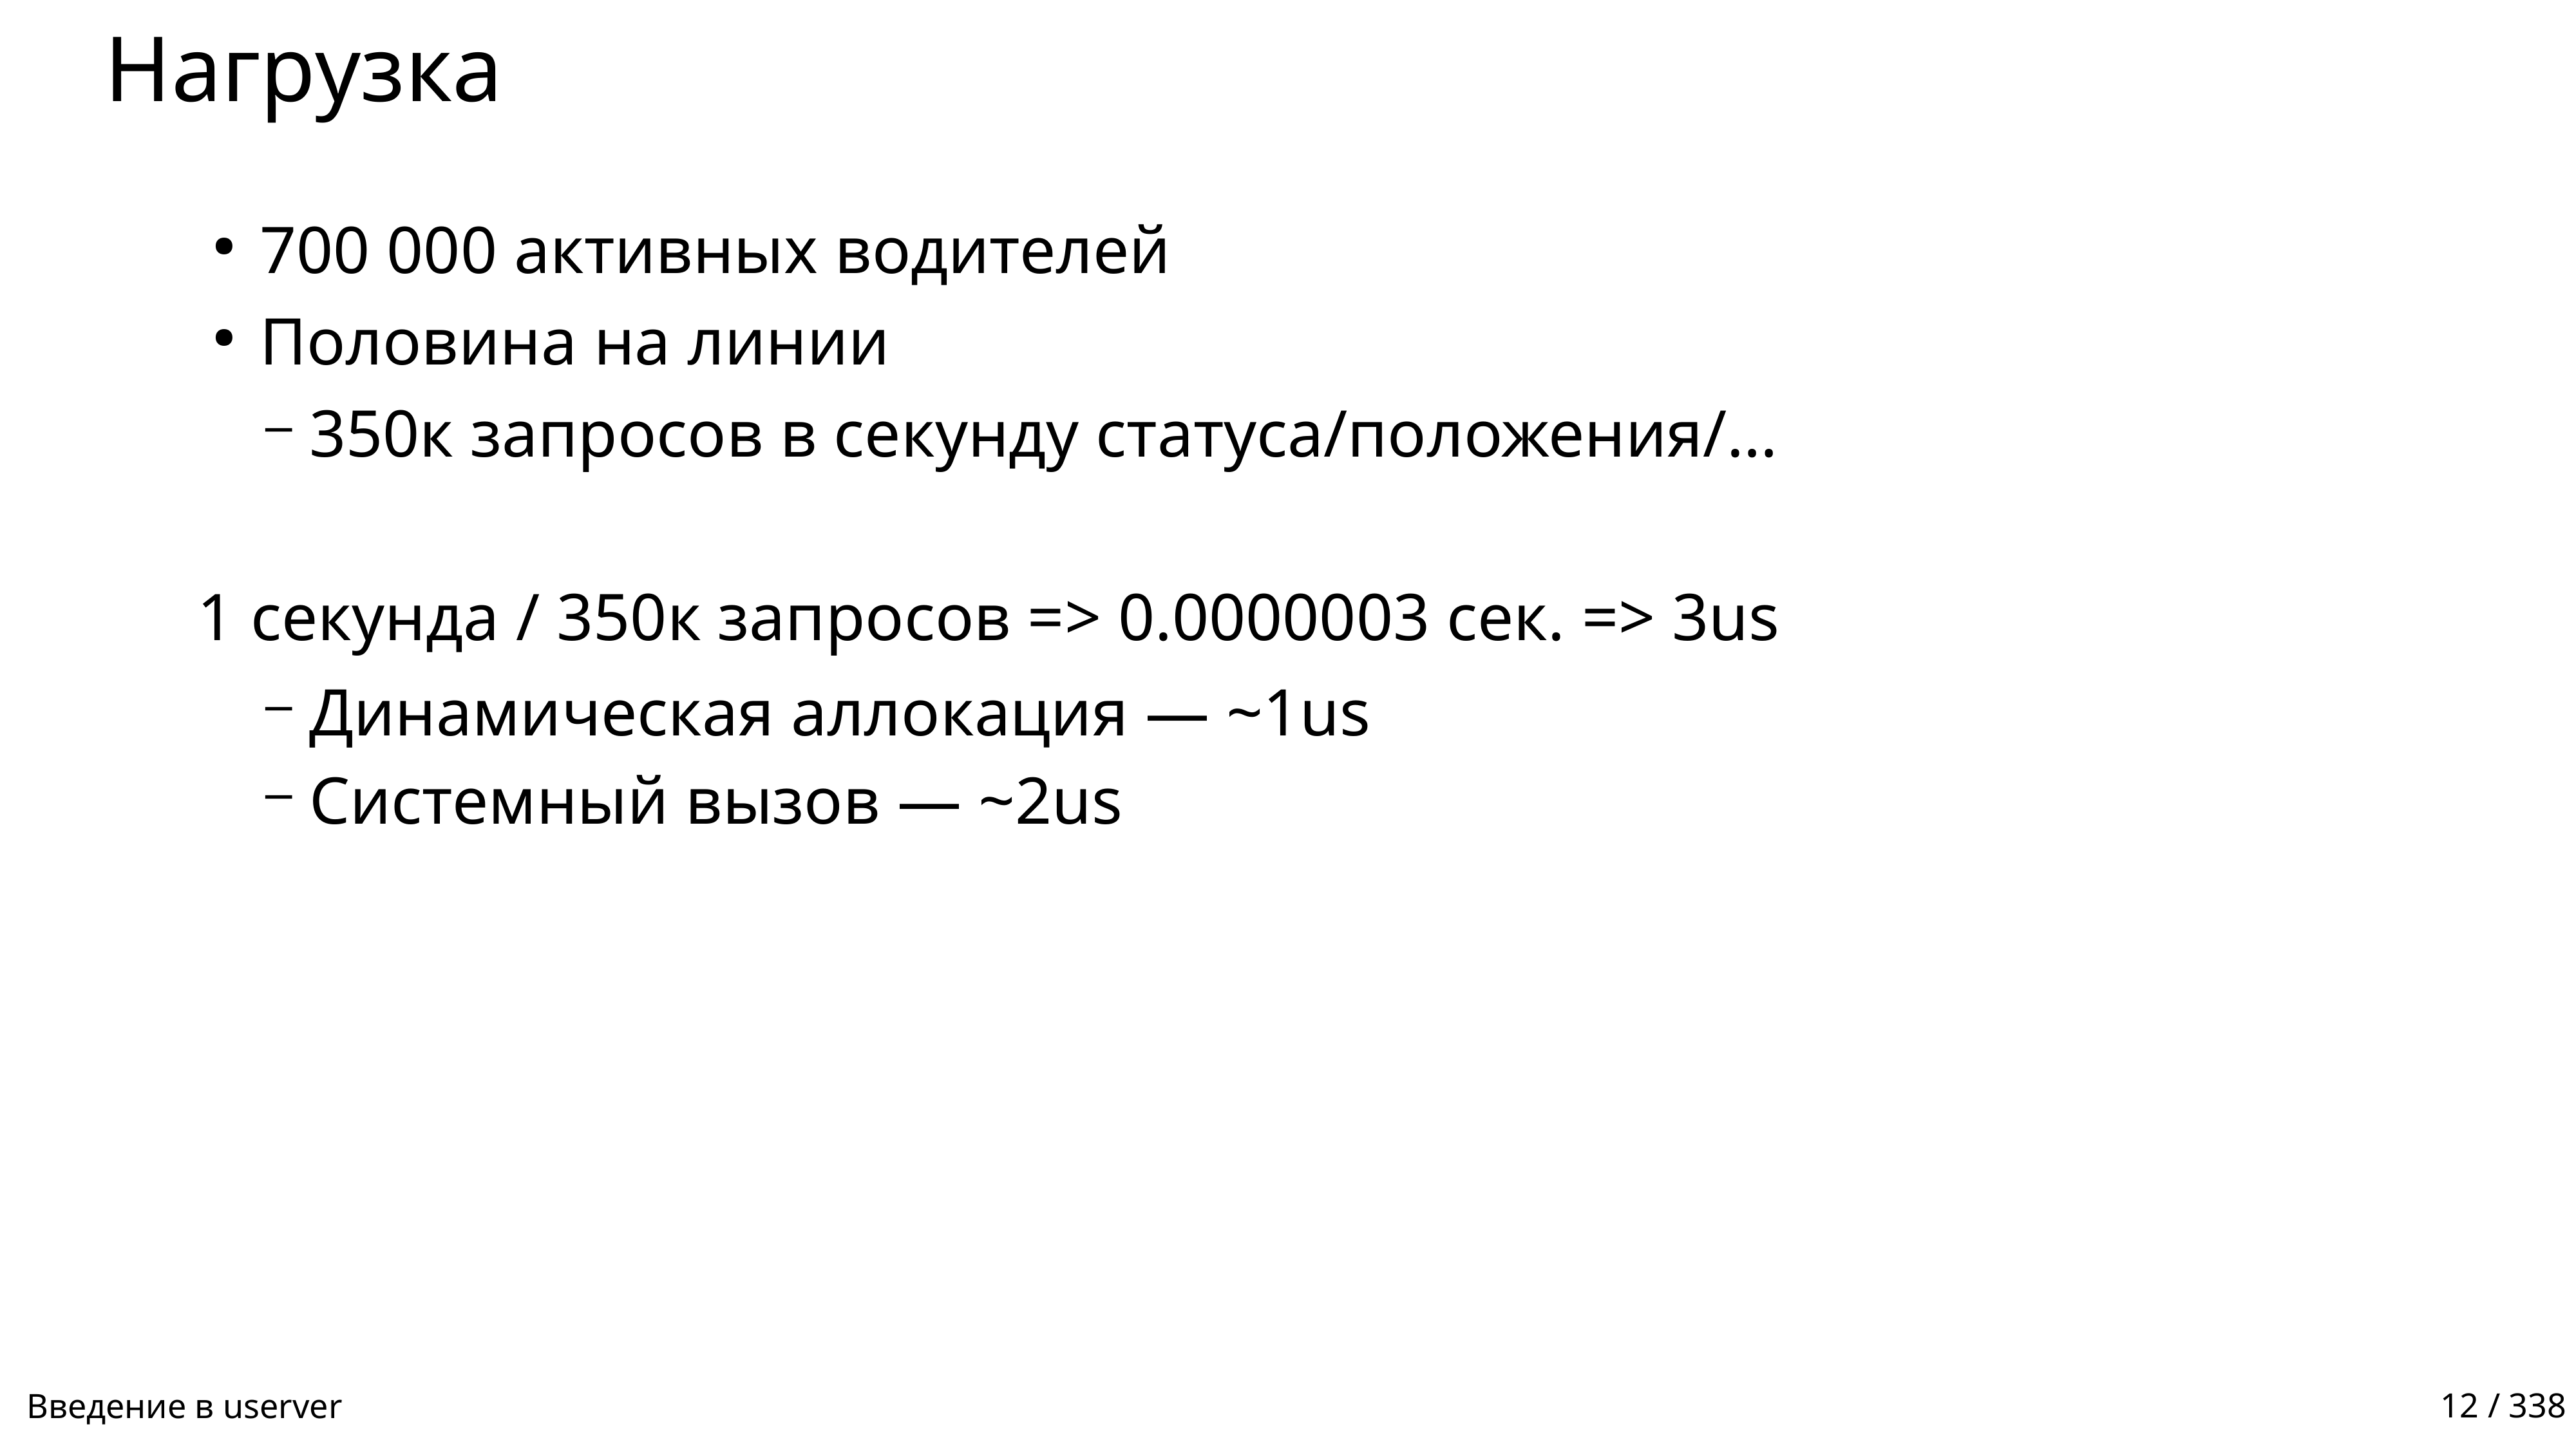

Нагрузка
# 700 000 активных водителей
 Половина на линии
 350к запросов в секунду статуса/положения/…
1 секунда / 350к запросов => 0.0000003 сек. => 3us
 Динамическая аллокация — ~1us
 Системный вызов — ~2us
Введение в userver